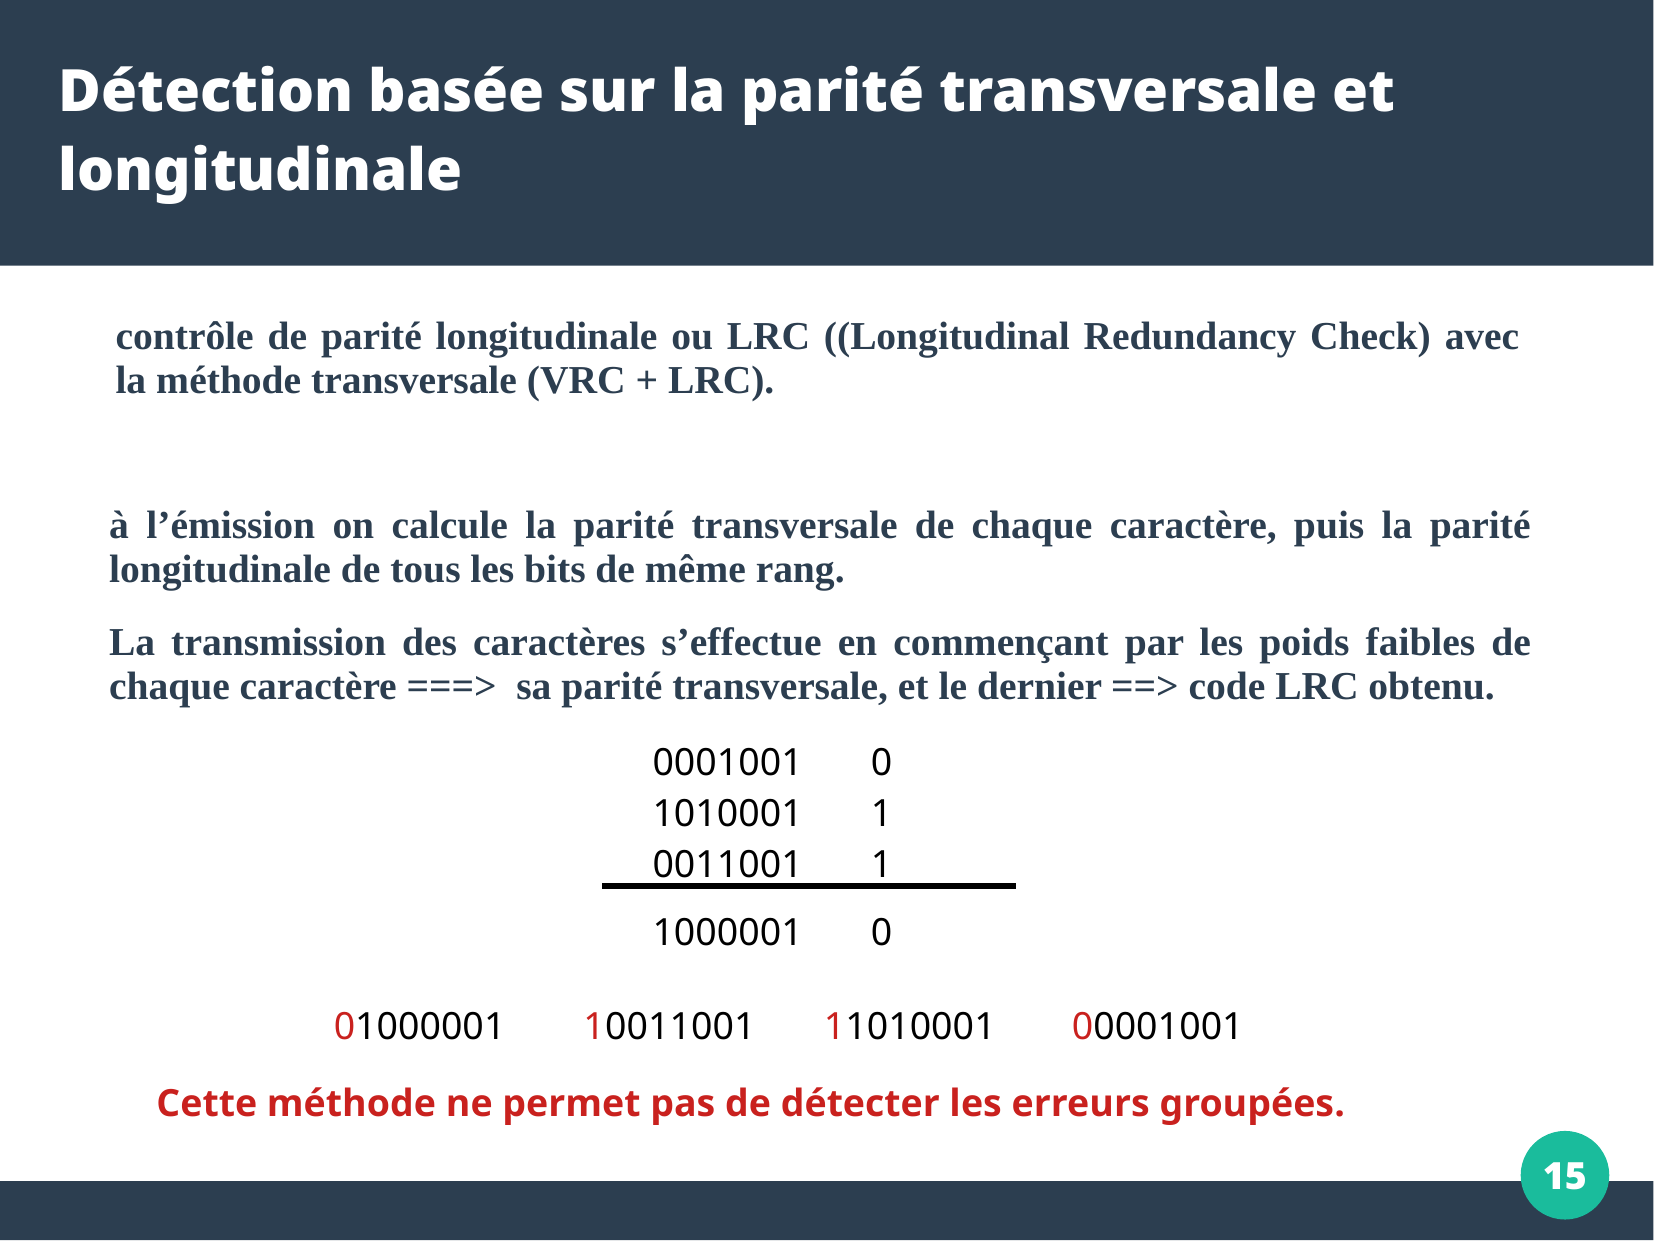

# Détection basée sur la parité transversale et longitudinale
contrôle de parité longitudinale ou LRC ((Longitudinal Redundancy Check) avec la méthode transversale (VRC + LRC).
à l’émission on calcule la parité transversale de chaque caractère, puis la parité longitudinale de tous les bits de même rang.
La transmission des caractères s’effectue en commençant par les poids faibles de chaque caractère ===> sa parité transversale, et le dernier ==> code LRC obtenu.
0001001 0
1010001 1
0011001 1
1000001 0
01000001 10011001 11010001 	00001001
Cette méthode ne permet pas de détecter les erreurs groupées.
15